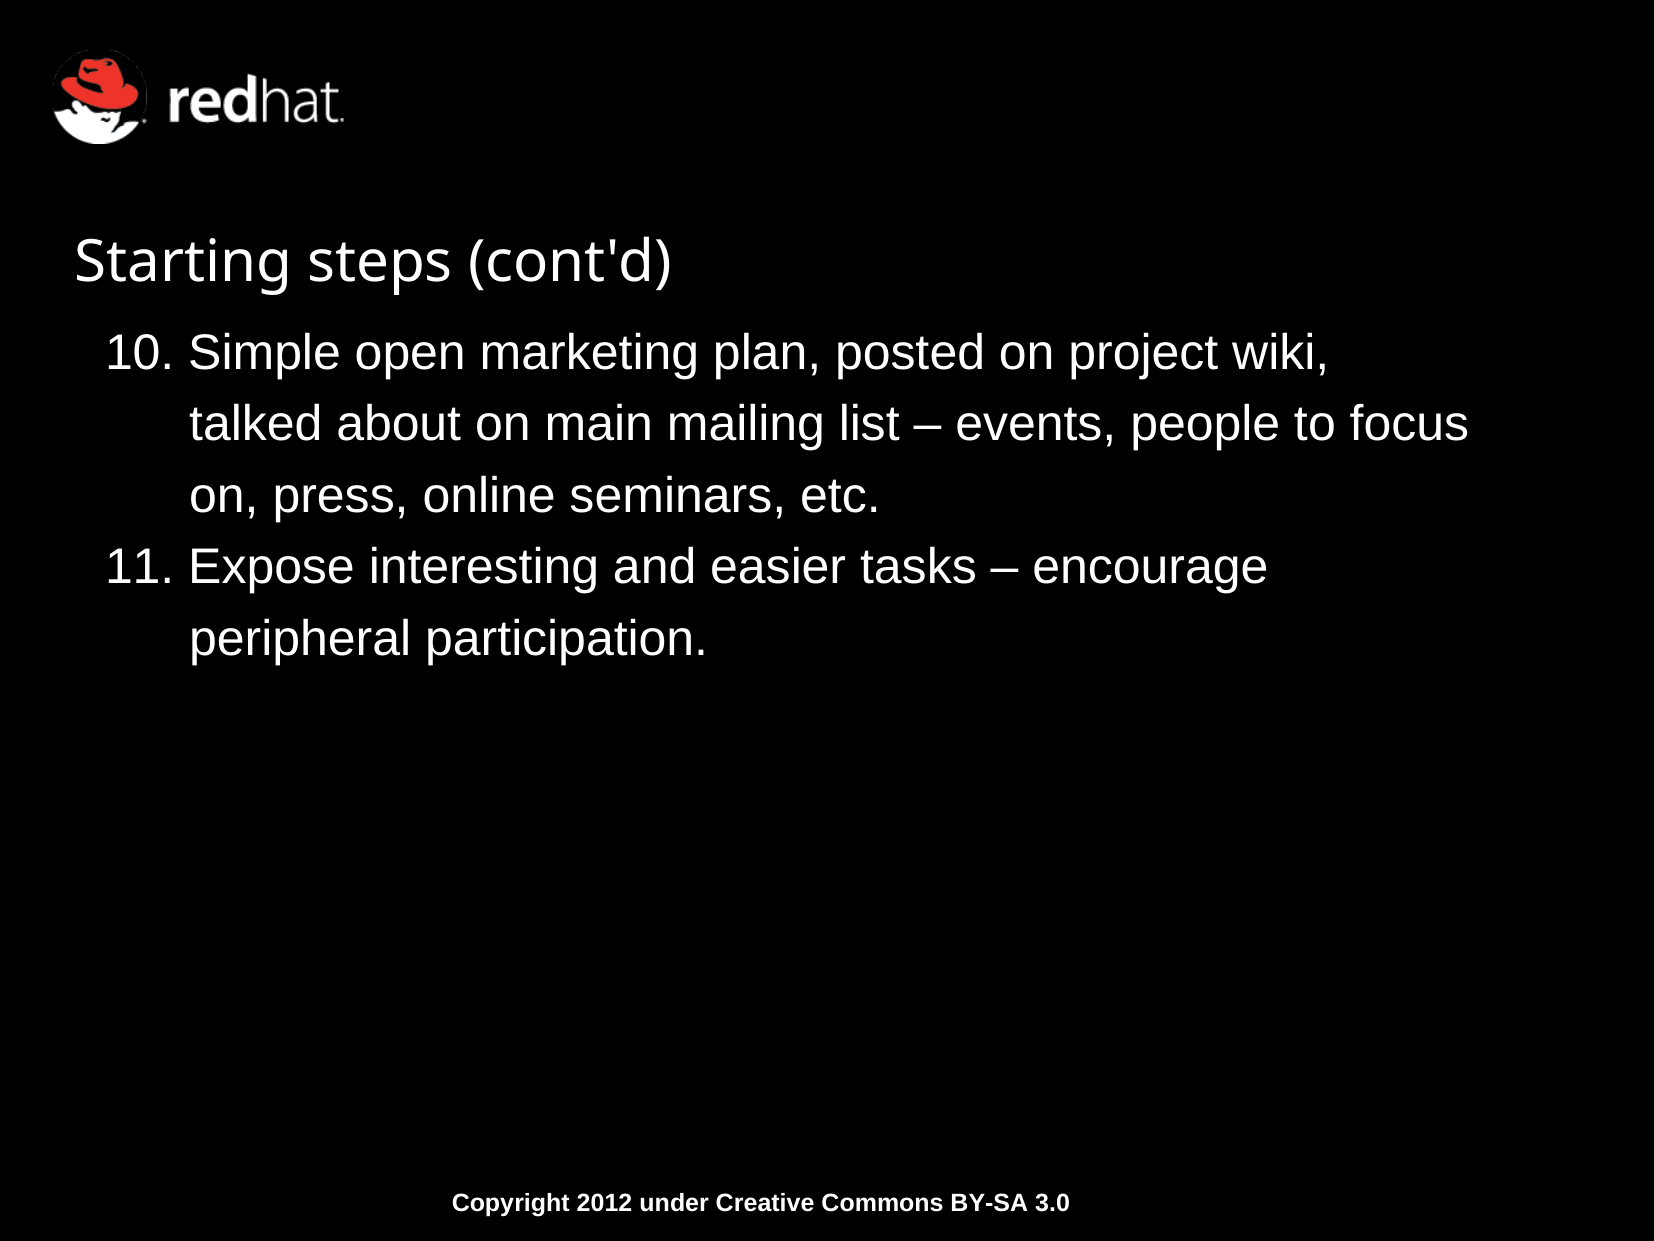

# Starting steps (cont'd)
 10. Simple open marketing plan, posted on project wiki,
 talked about on main mailing list – events, people to focus
 on, press, online seminars, etc.
 11. Expose interesting and easier tasks – encourage
 peripheral participation.